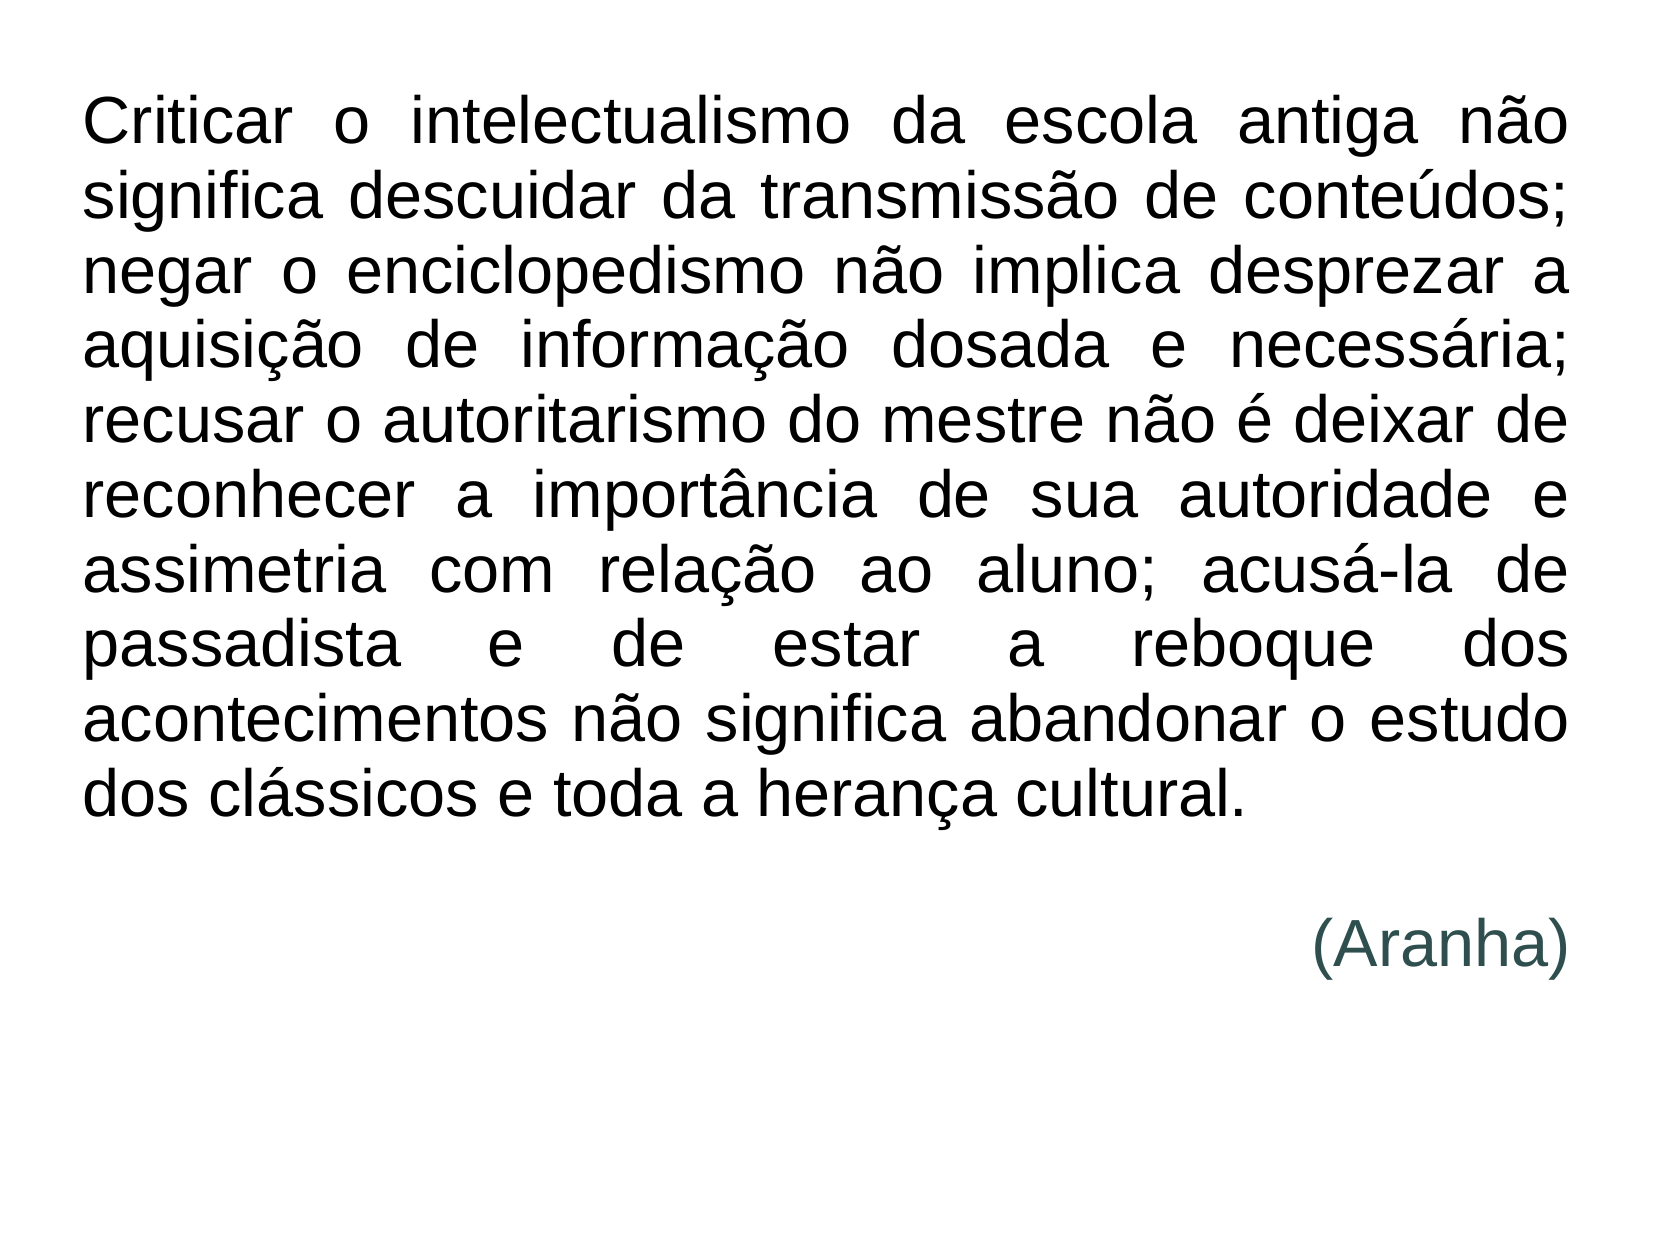

# Criticar o intelectualismo da escola antiga não significa descuidar da transmissão de conteúdos; negar o enciclopedismo não implica desprezar a aquisição de informação dosada e necessária; recusar o autoritarismo do mestre não é deixar de reconhecer a importância de sua autoridade e assimetria com relação ao aluno; acusá-la de passadista e de estar a reboque dos acontecimentos não significa abandonar o estudo dos clássicos e toda a herança cultural.
(Aranha)